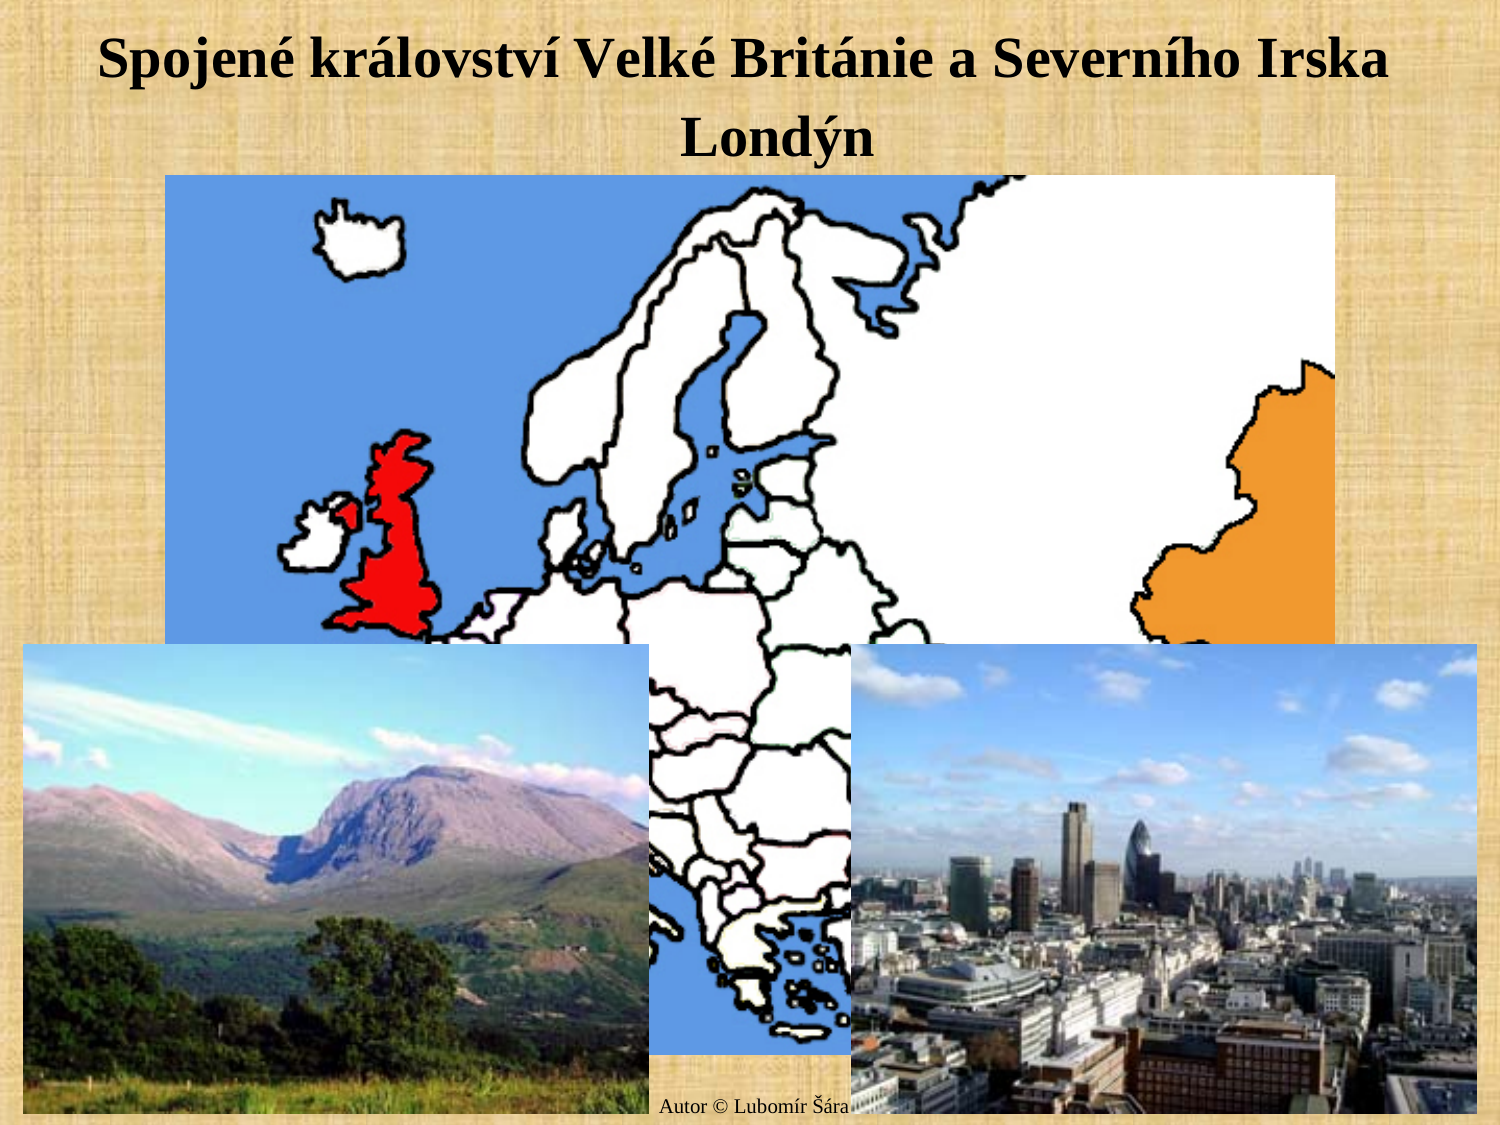

Spojené království Velké Británie a Severního Irska
Londýn
Autor © Lubomír Šára